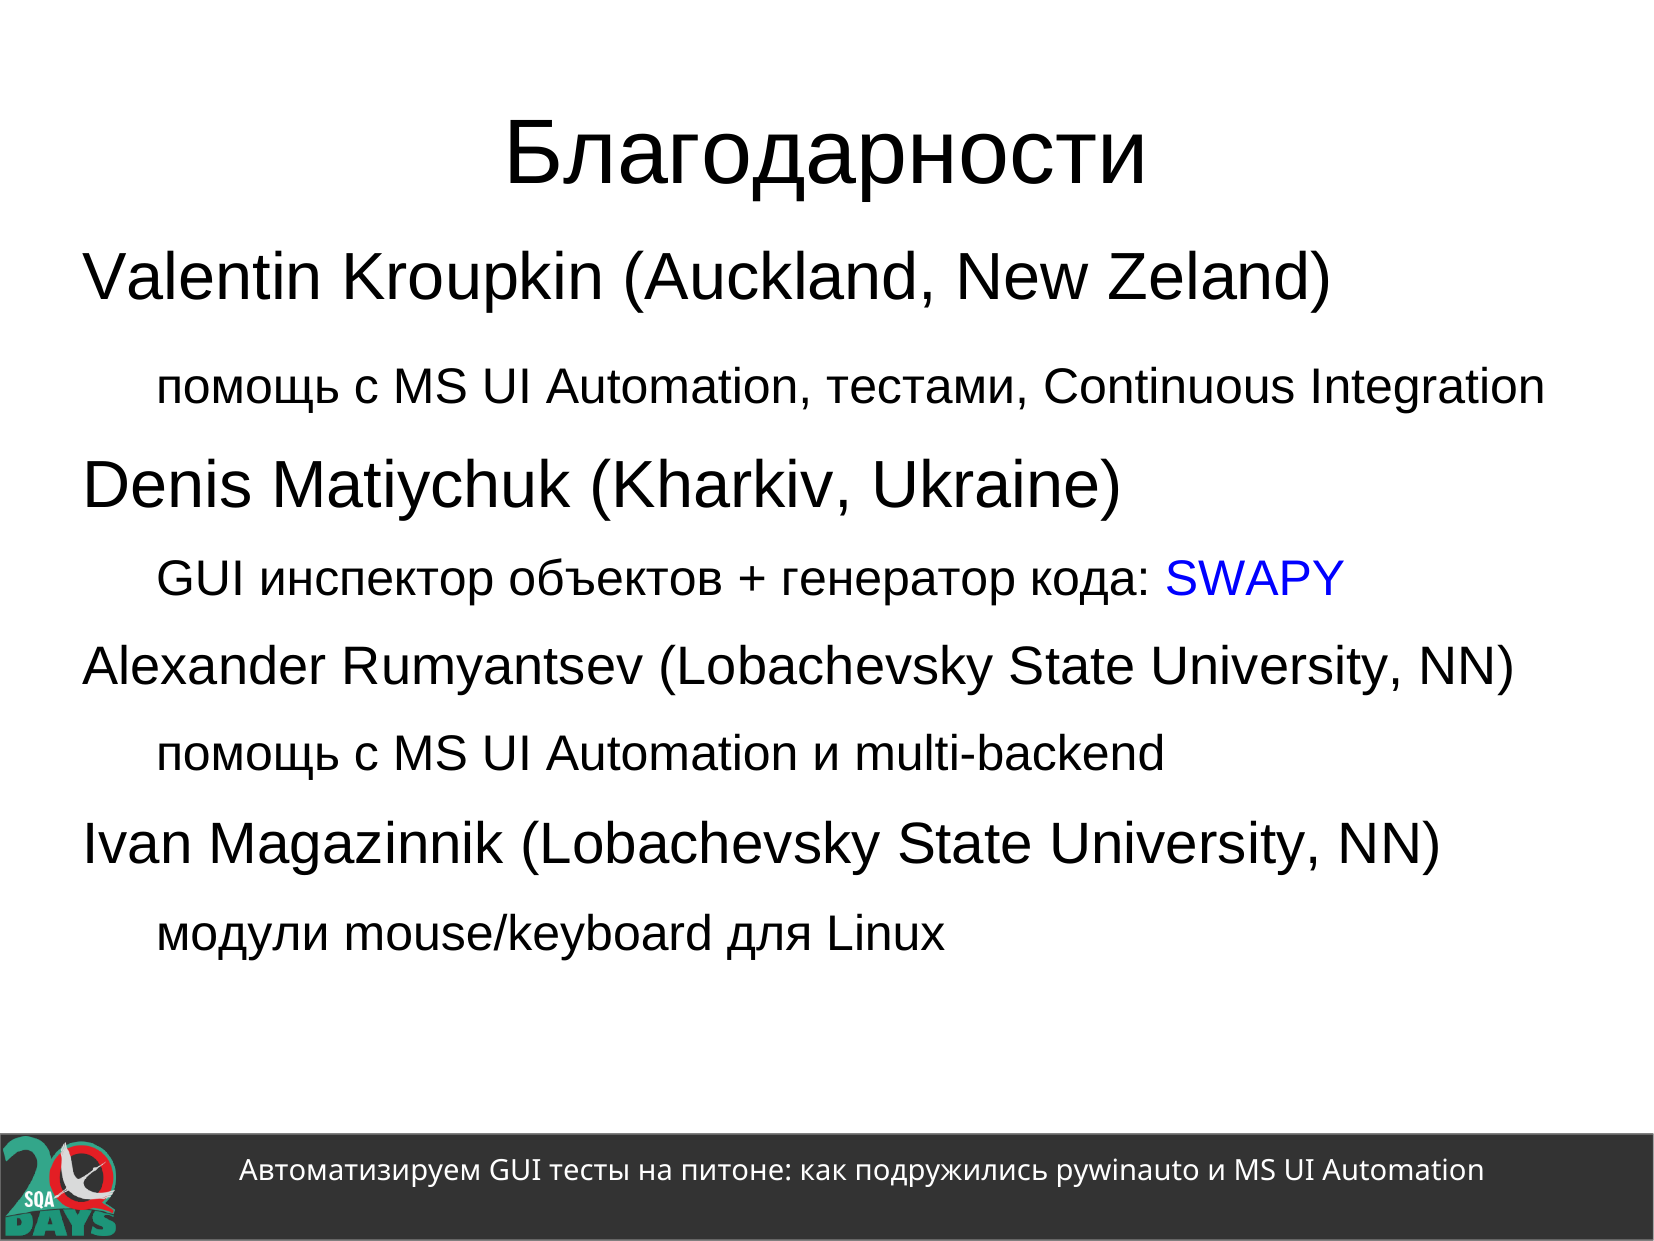

# Благодарности
Valentin Kroupkin (Auckland, New Zeland)
	помощь с MS UI Automation, тестами, Continuous Integration
Denis Matiychuk (Kharkiv, Ukraine)
	GUI инспектор объектов + генератор кода: SWAPY
Alexander Rumyantsev (Lobachevsky State University, NN)
	помощь с MS UI Automation и multi-backend
Ivan Magazinnik (Lobachevsky State University, NN)
	модули mouse/keyboard для Linux
Автоматизируем GUI тесты на питоне: как подружились pywinauto и MS UI Automation